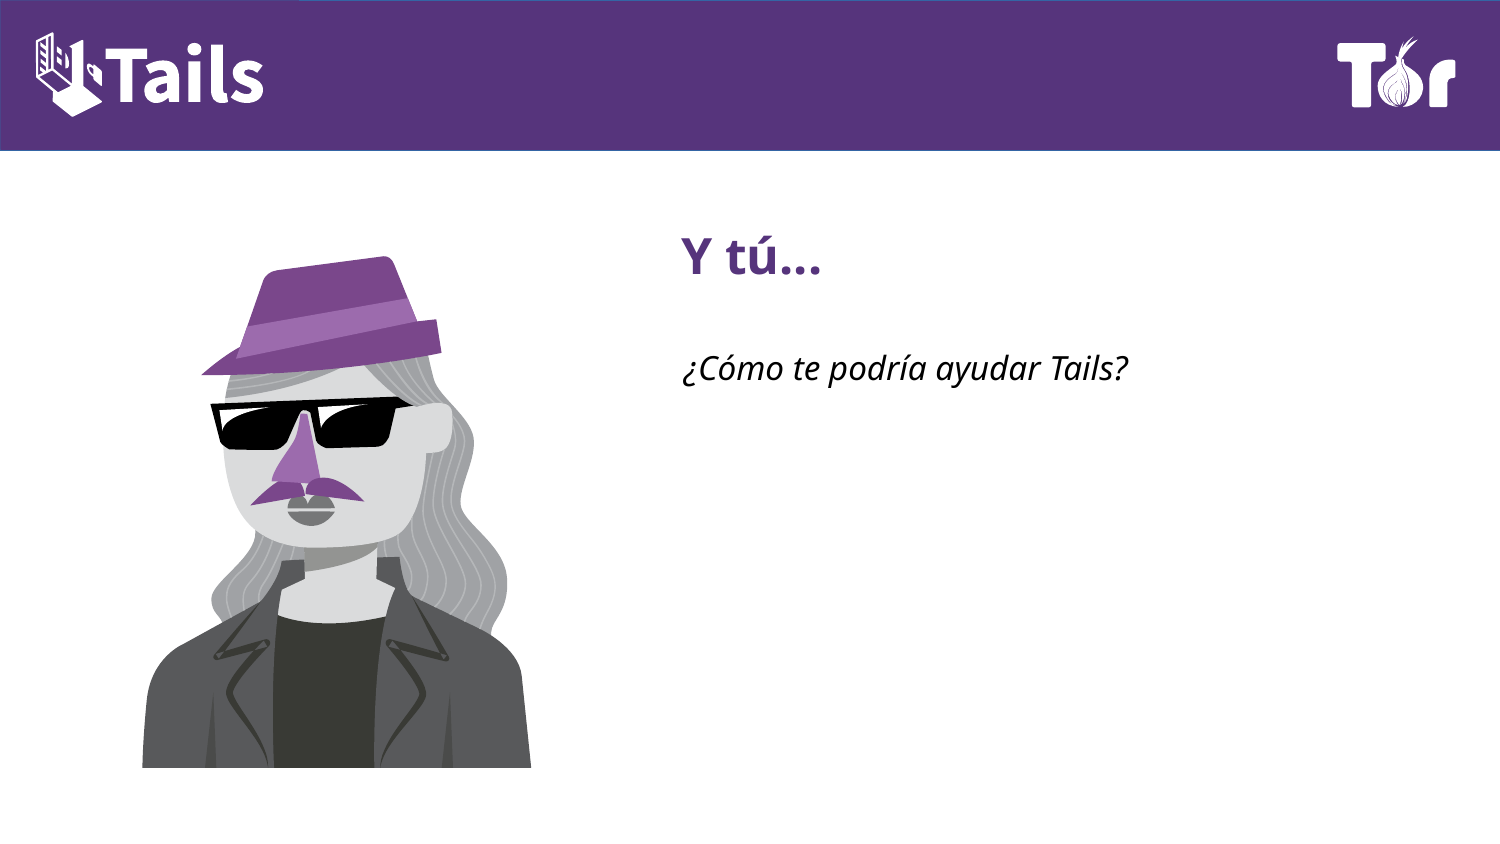

# Y tú...
¿Cómo te podría ayudar Tails?